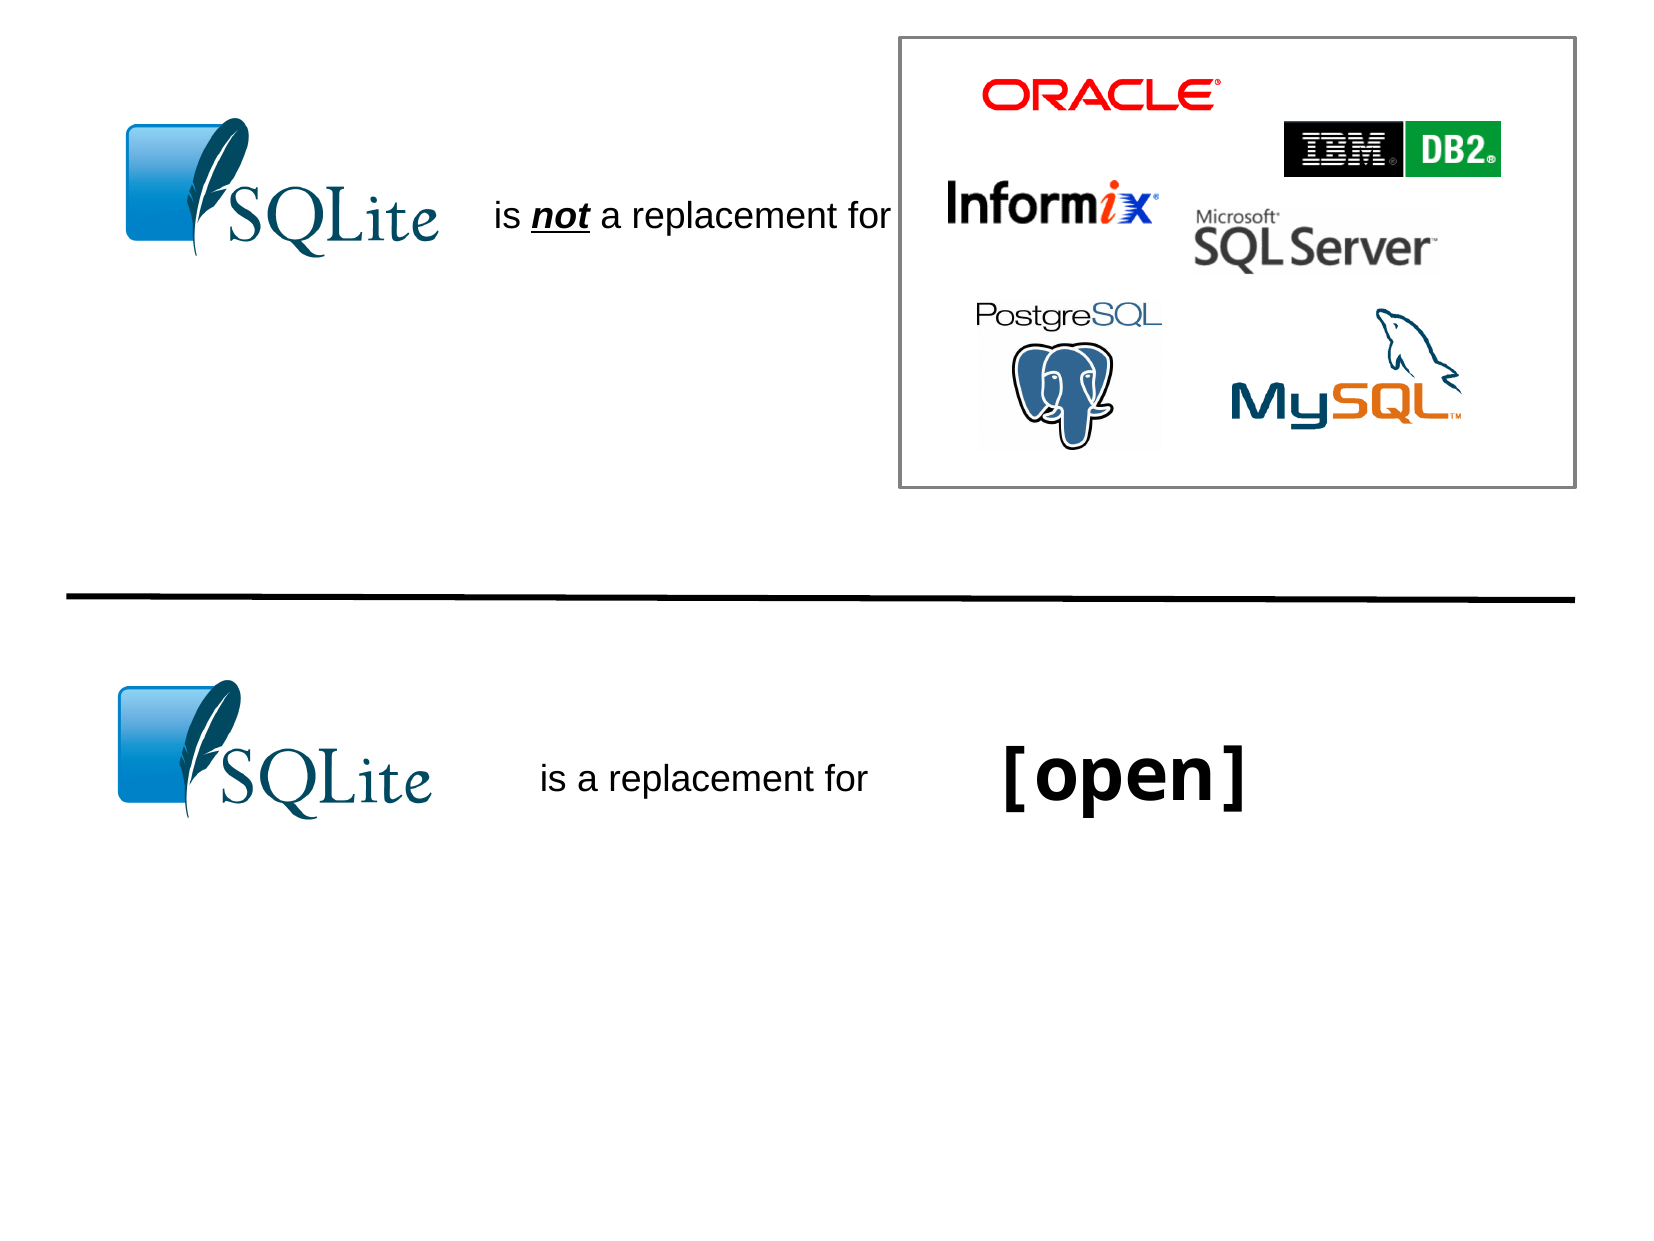

is not a replacement for
[open]
is a replacement for